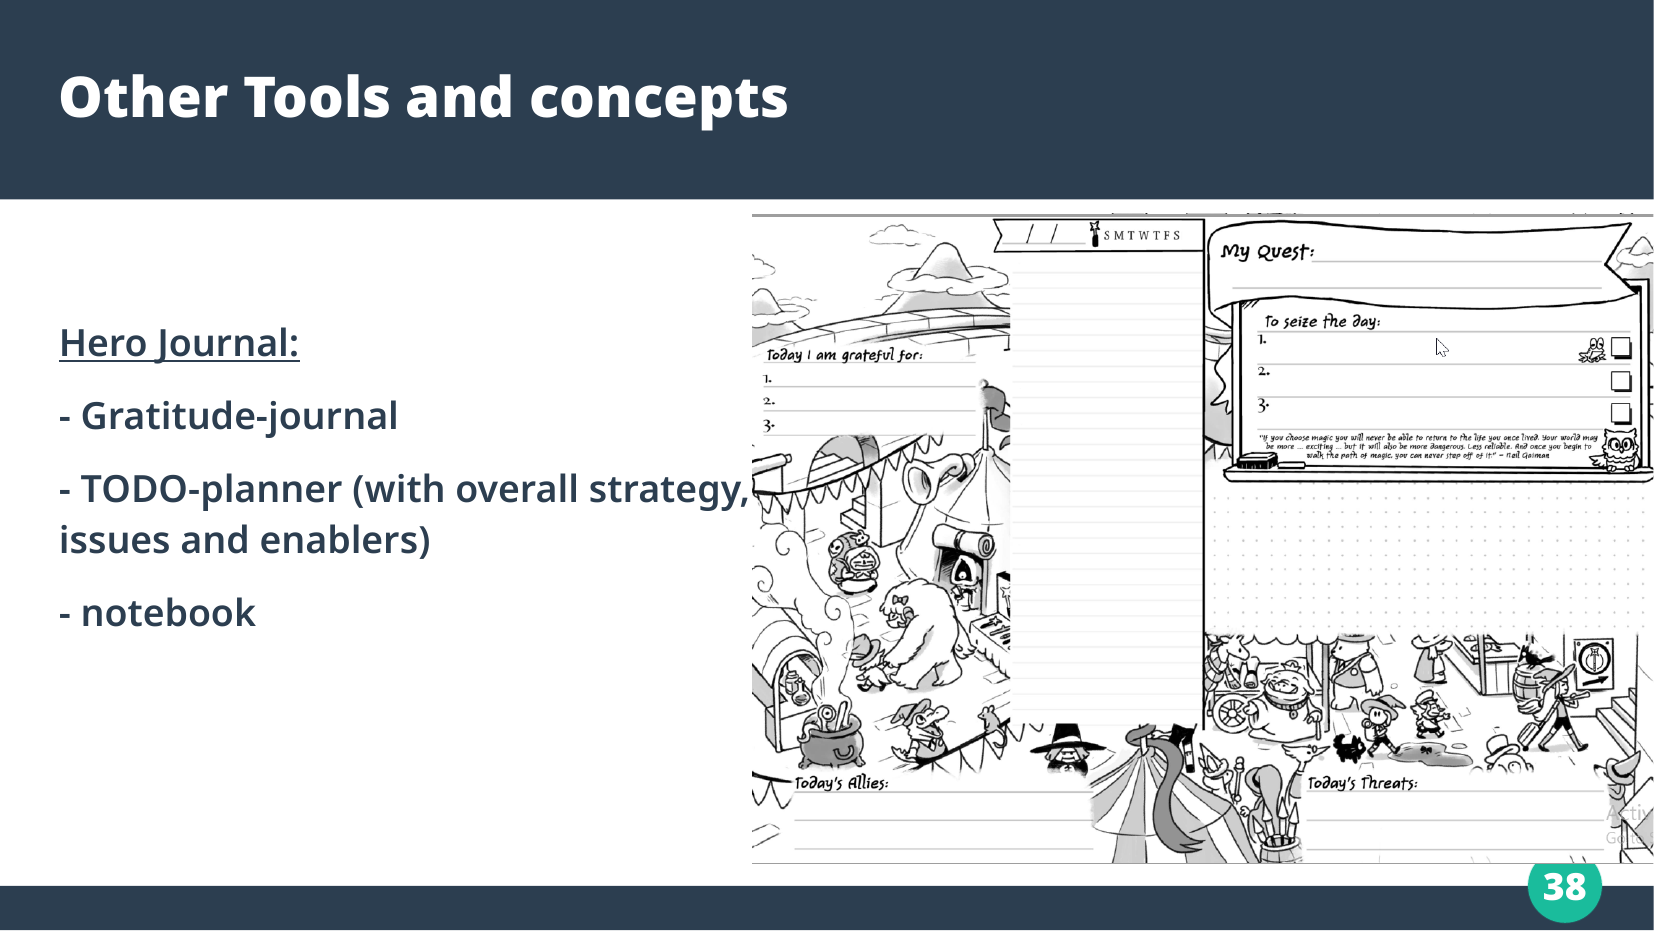

# Other Tools and concepts
Hero Journal:
- Gratitude-journal
- TODO-planner (with overall strategy,
issues and enablers)
- notebook